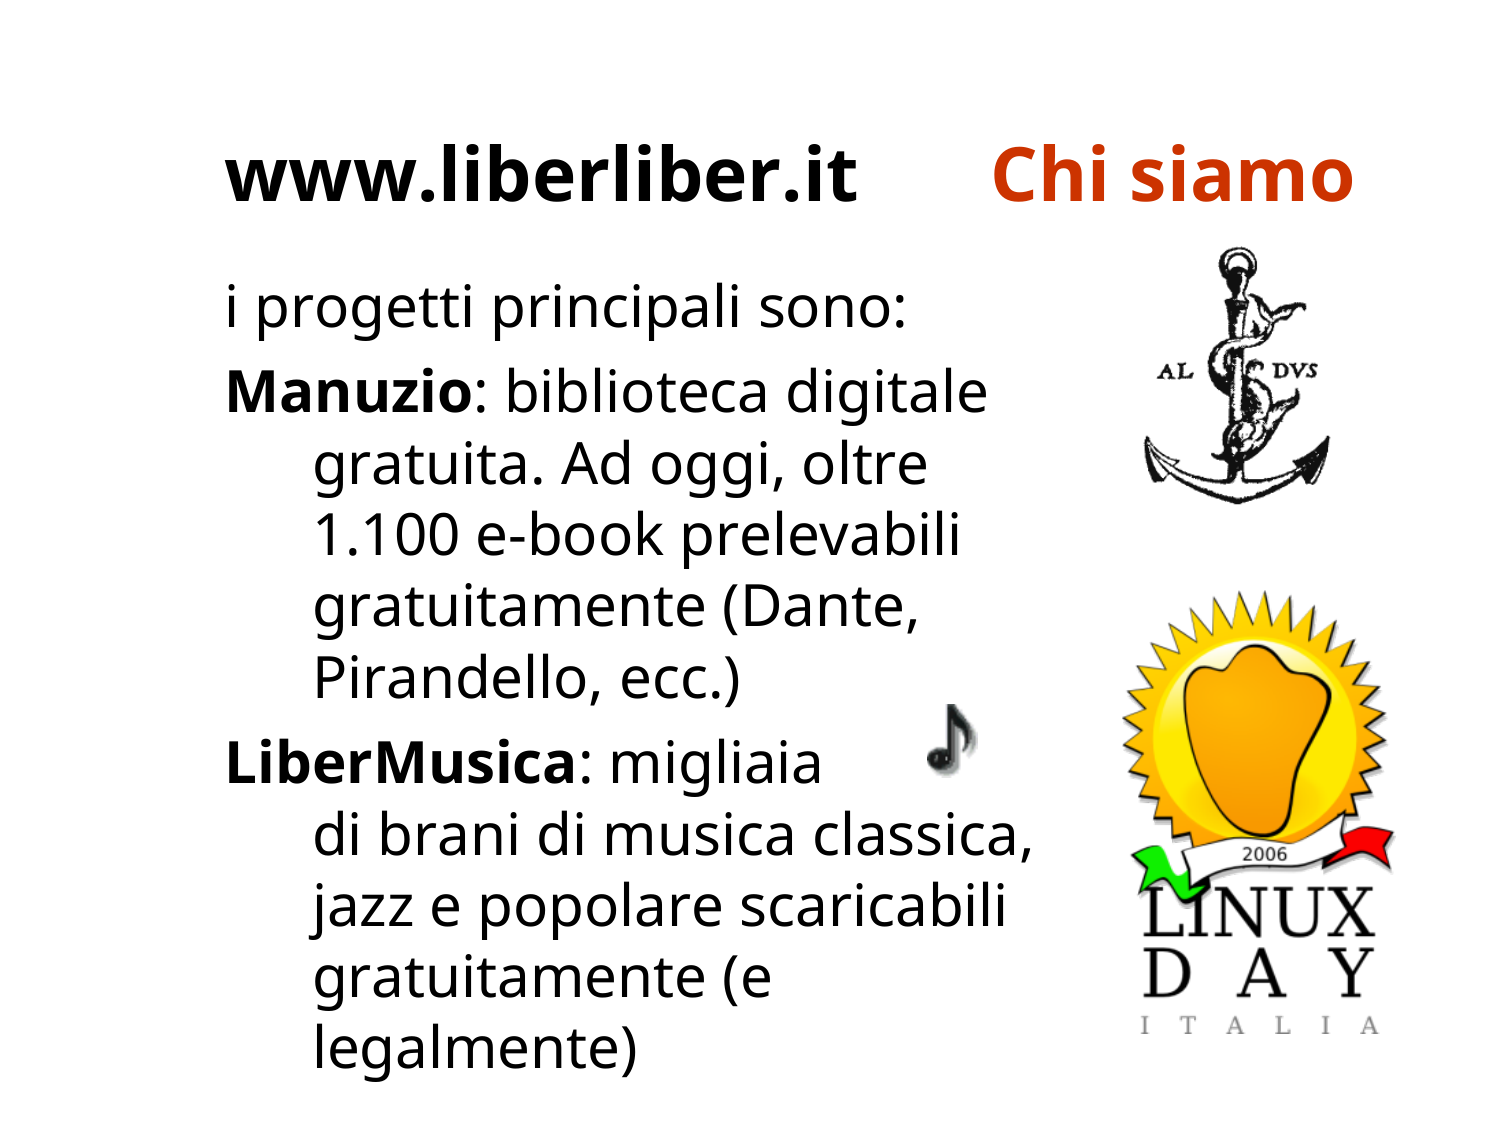

# www.liberliber.it	Chi siamo
i progetti principali sono:
Manuzio: biblioteca digitale gratuita. Ad oggi, oltre 1.100 e-book prelevabili gratuitamente (Dante, Pirandello, ecc.)
LiberMusica: migliaia
di brani di musica classica, jazz e popolare scaricabili gratuitamente (e legalmente)